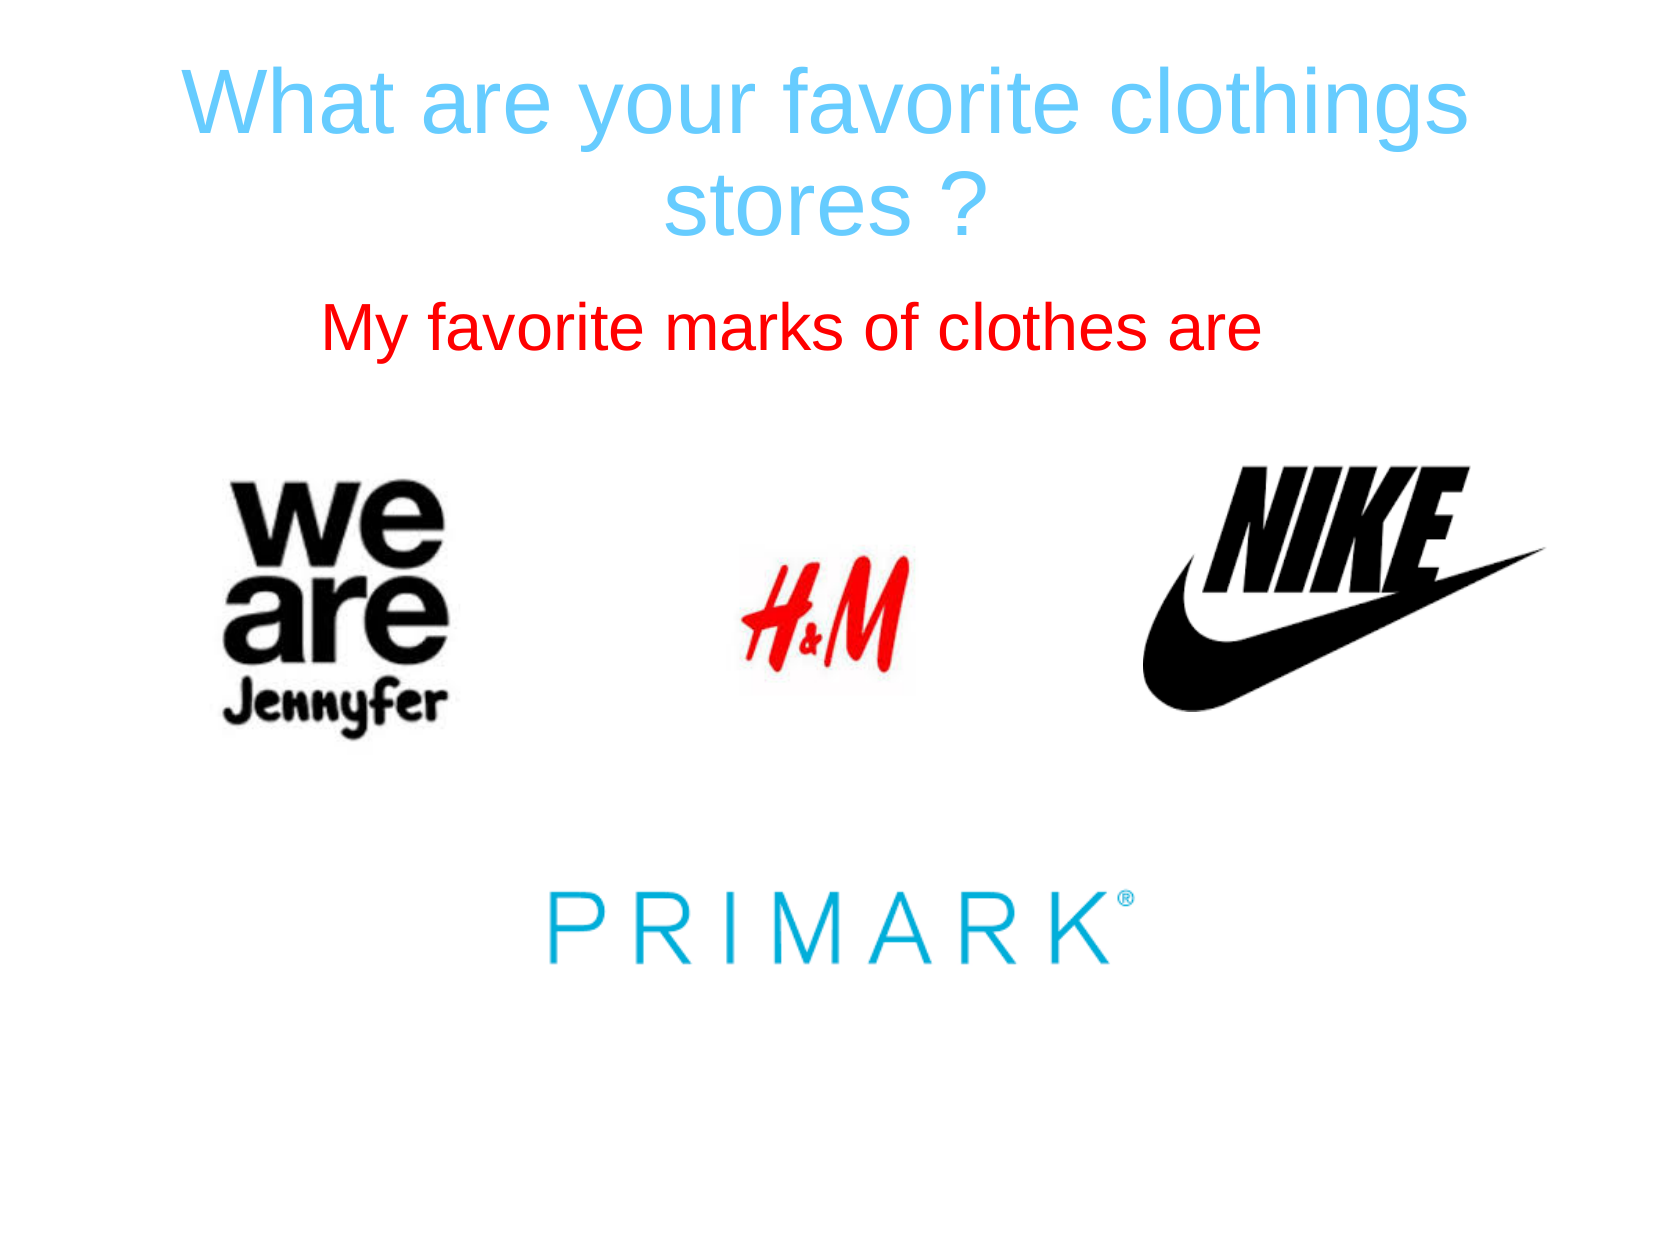

# What are your favorite clothings stores ?
 My favorite marks of clothes are